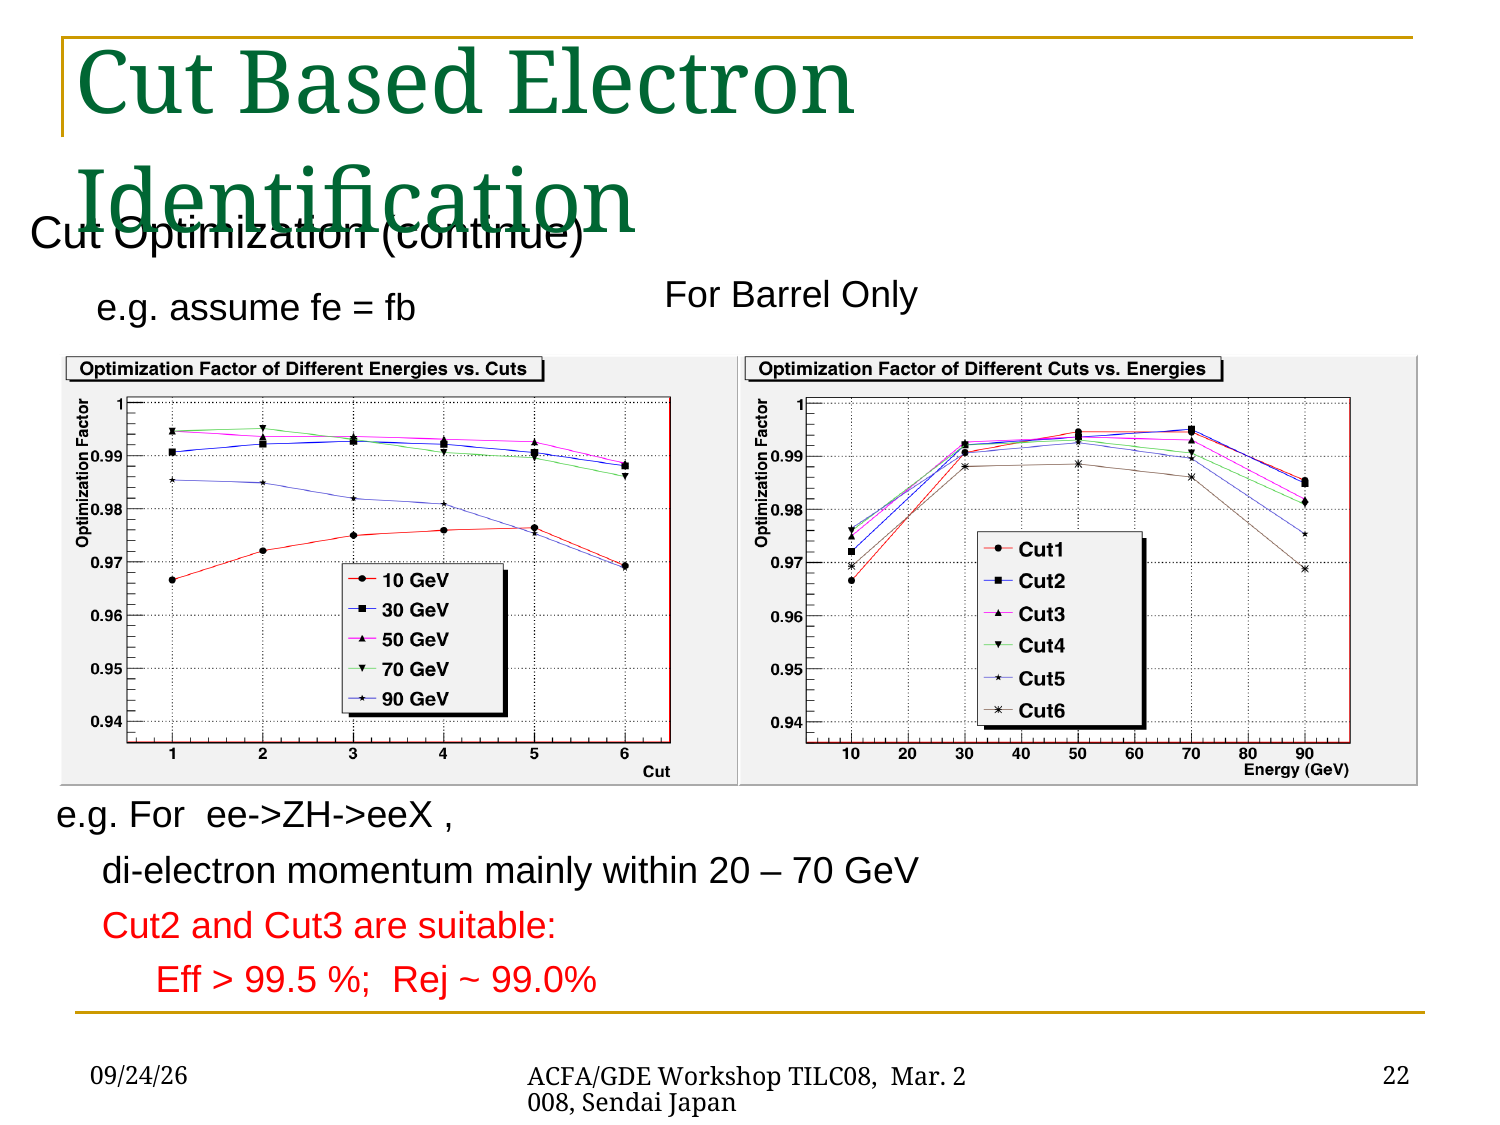

Cut Based Electron Identification
# Cut Optimization (continue)
 e.g. assume fe = fb
For Barrel Only
 e.g. For ee->ZH->eeX ,
di-electron momentum mainly within 20 – 70 GeV
Cut2 and Cut3 are suitable:
Eff > 99.5 %; Rej ~ 99.0%
22
ACFA/GDE Workshop TILC08, Mar. 2008, Sendai Japan